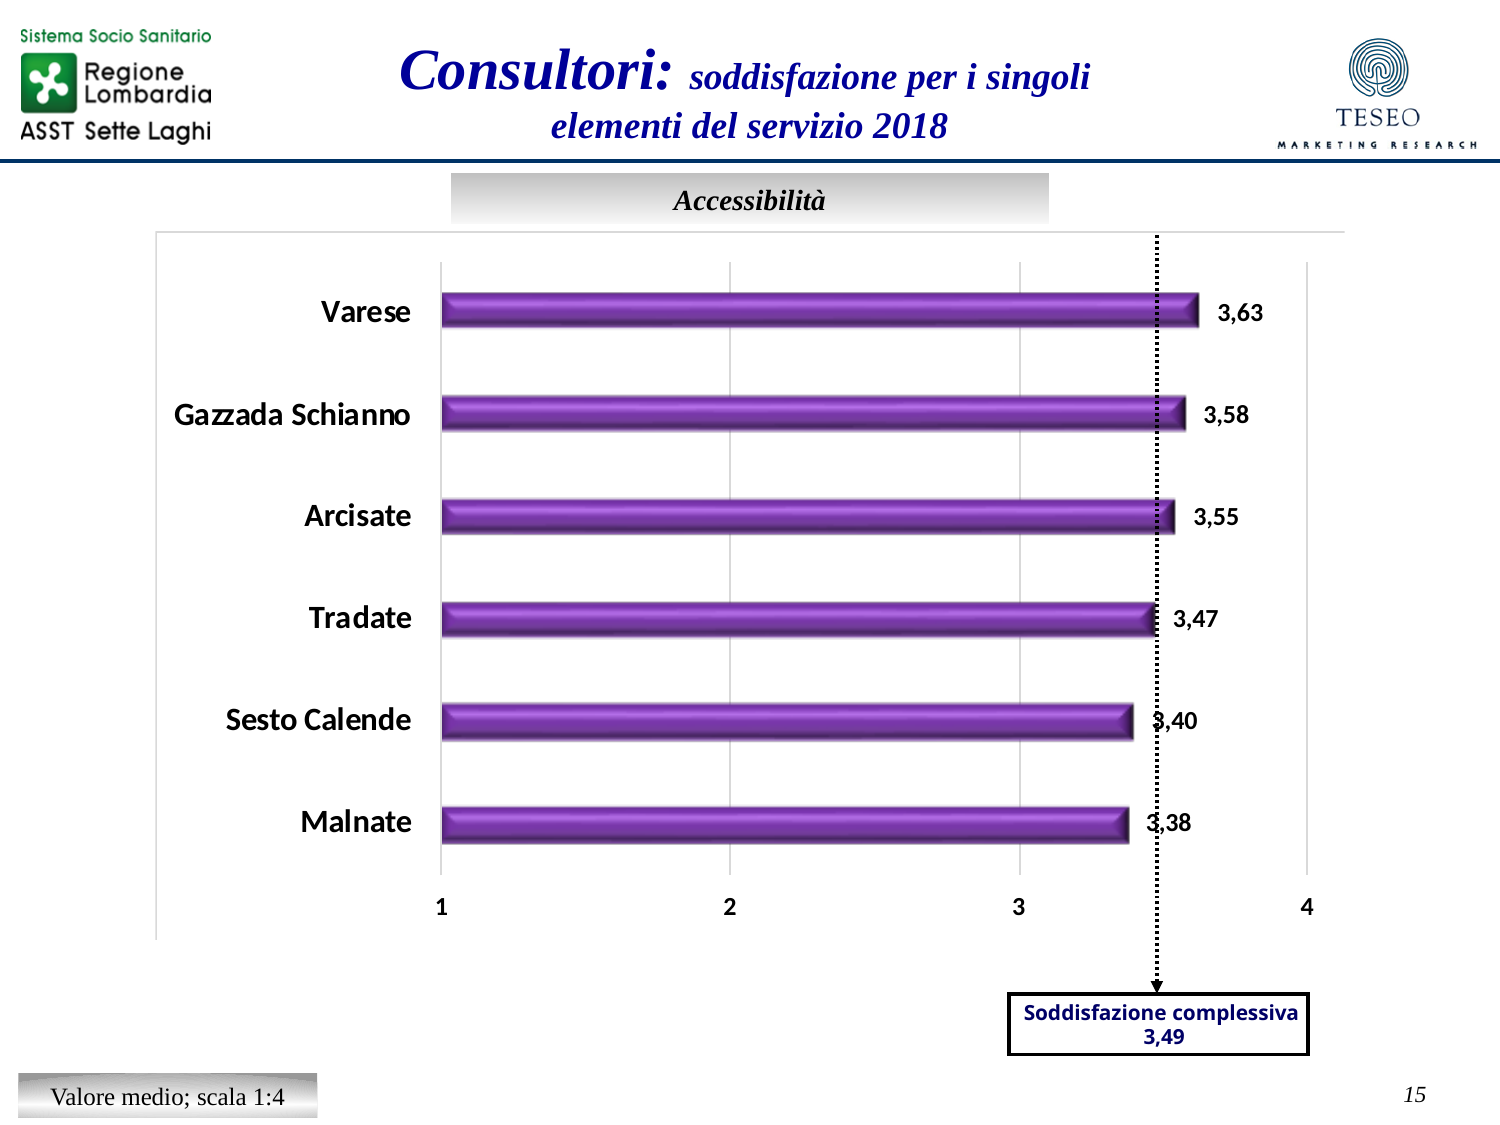

Consultori: soddisfazione per i singoli
elementi del servizio 2018
Accessibilità
Soddisfazione complessiva
3,49
Valore medio; scala 1:4